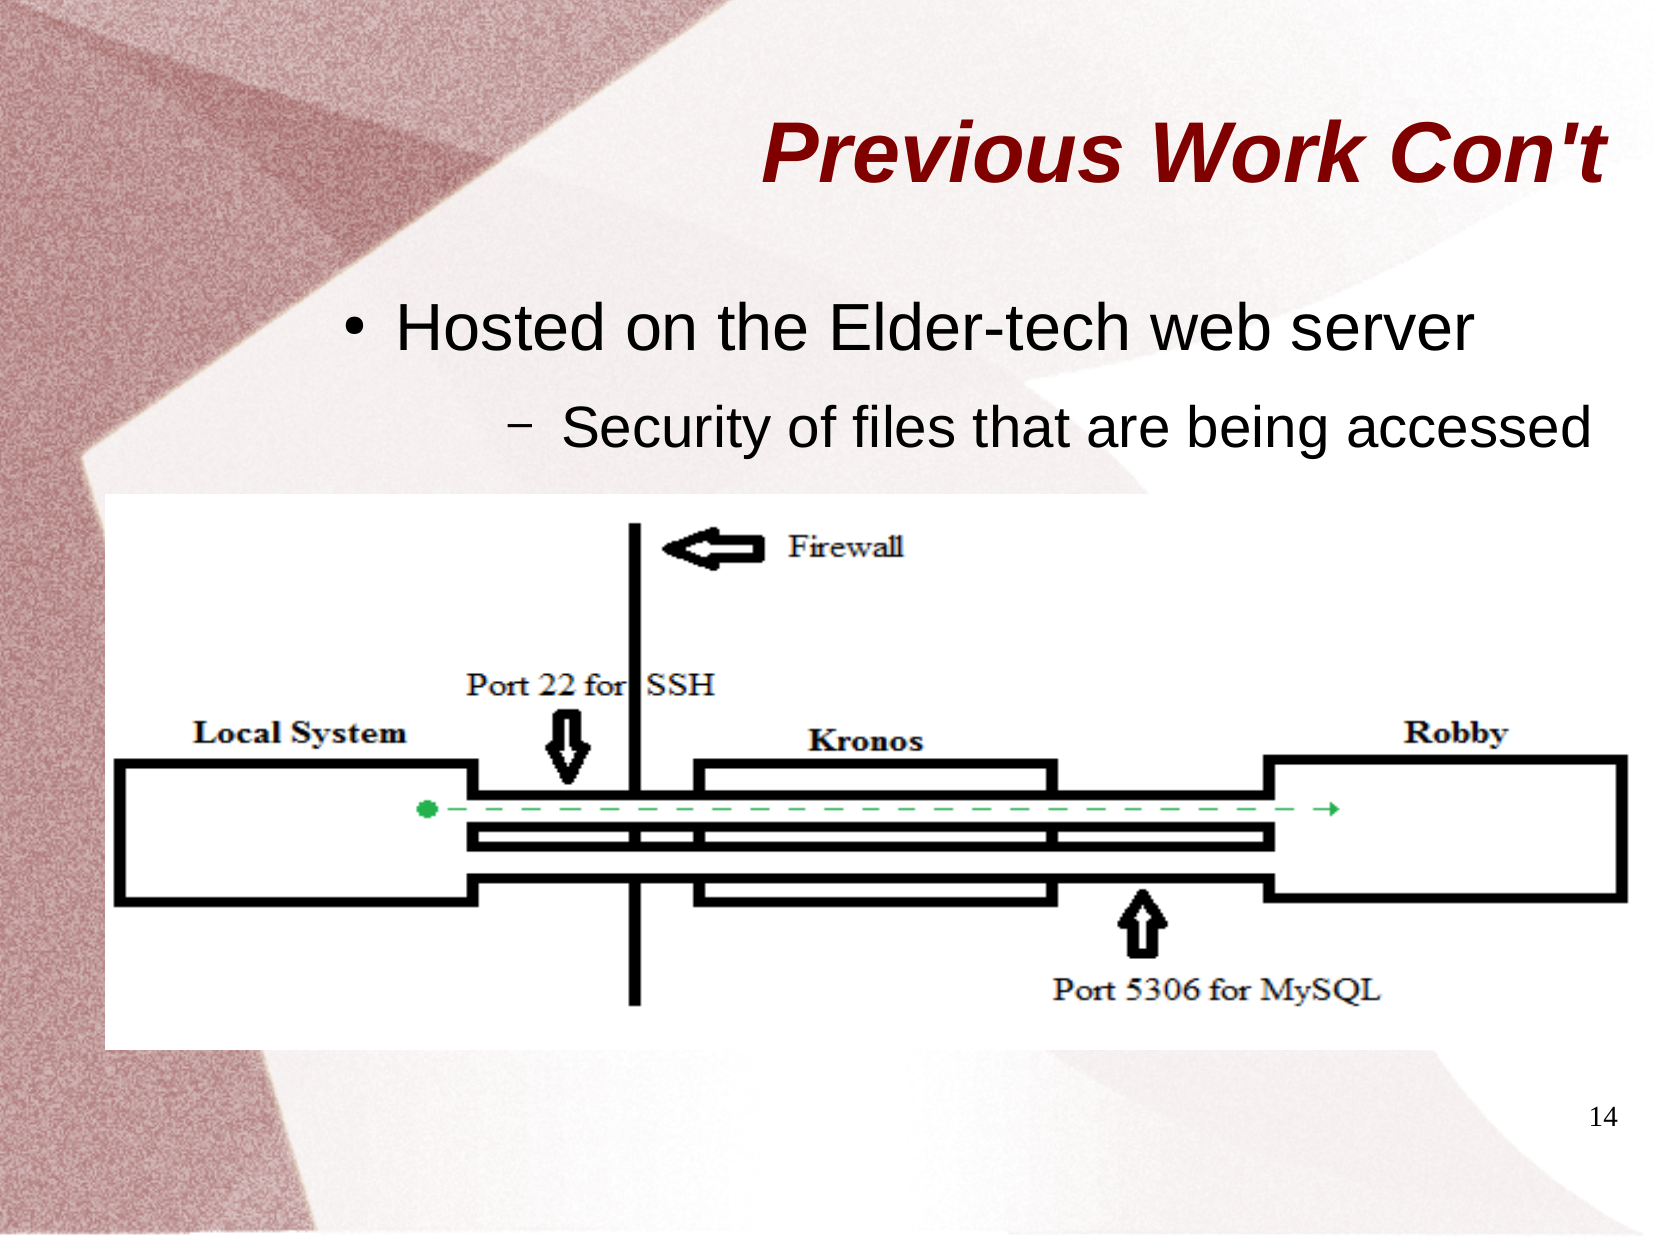

# Previous Work Con't
Hosted on the Elder-tech web server
Security of files that are being accessed
14